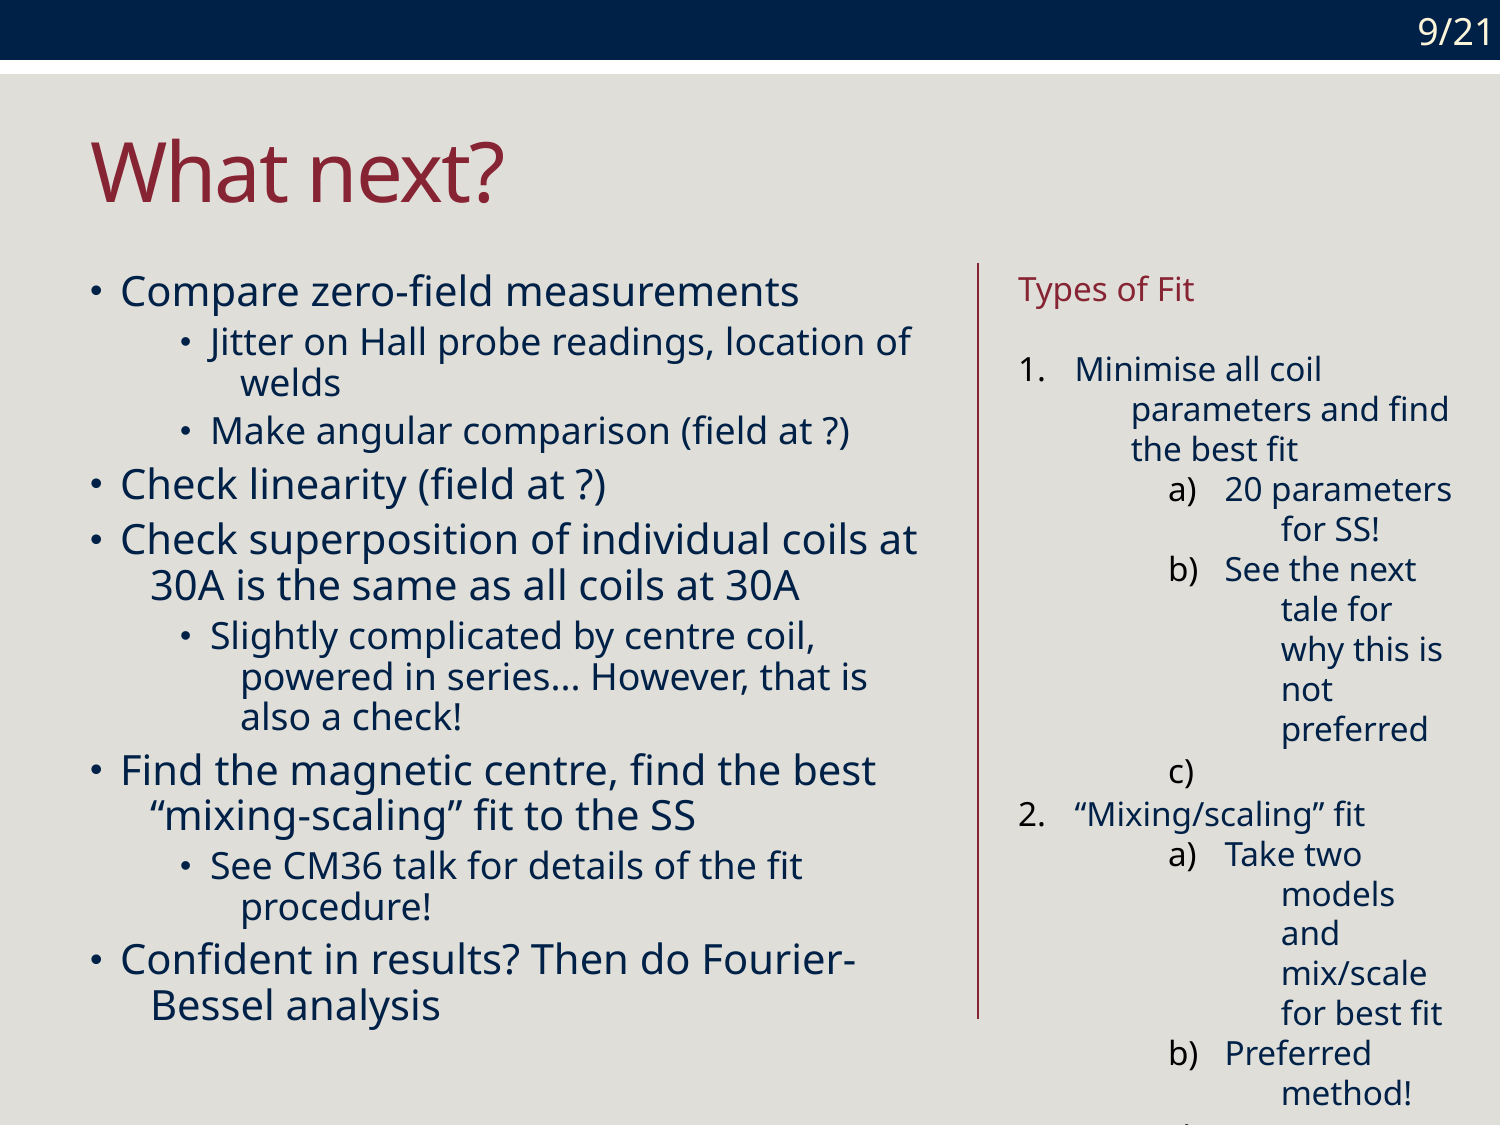

9/21
# What next?
Types of Fit
Minimise all coil parameters and find the best fit
20 parameters for SS!
See the next tale for why this is not preferred
“Mixing/scaling” fit
Take two models and mix/scale for best fit
Preferred method!
Both require Fourier-Bessel
Residual field fit, gets us to desired accuracy
Difficult
Compare zero-field measurements
Jitter on Hall probe readings, location of welds
Make angular comparison (field at ?)
Check linearity (field at ?)
Check superposition of individual coils at 30A is the same as all coils at 30A
Slightly complicated by centre coil, powered in series... However, that is also a check!
Find the magnetic centre, find the best “mixing-scaling” fit to the SS
See CM36 talk for details of the fit procedure!
Confident in results? Then do Fourier-Bessel analysis